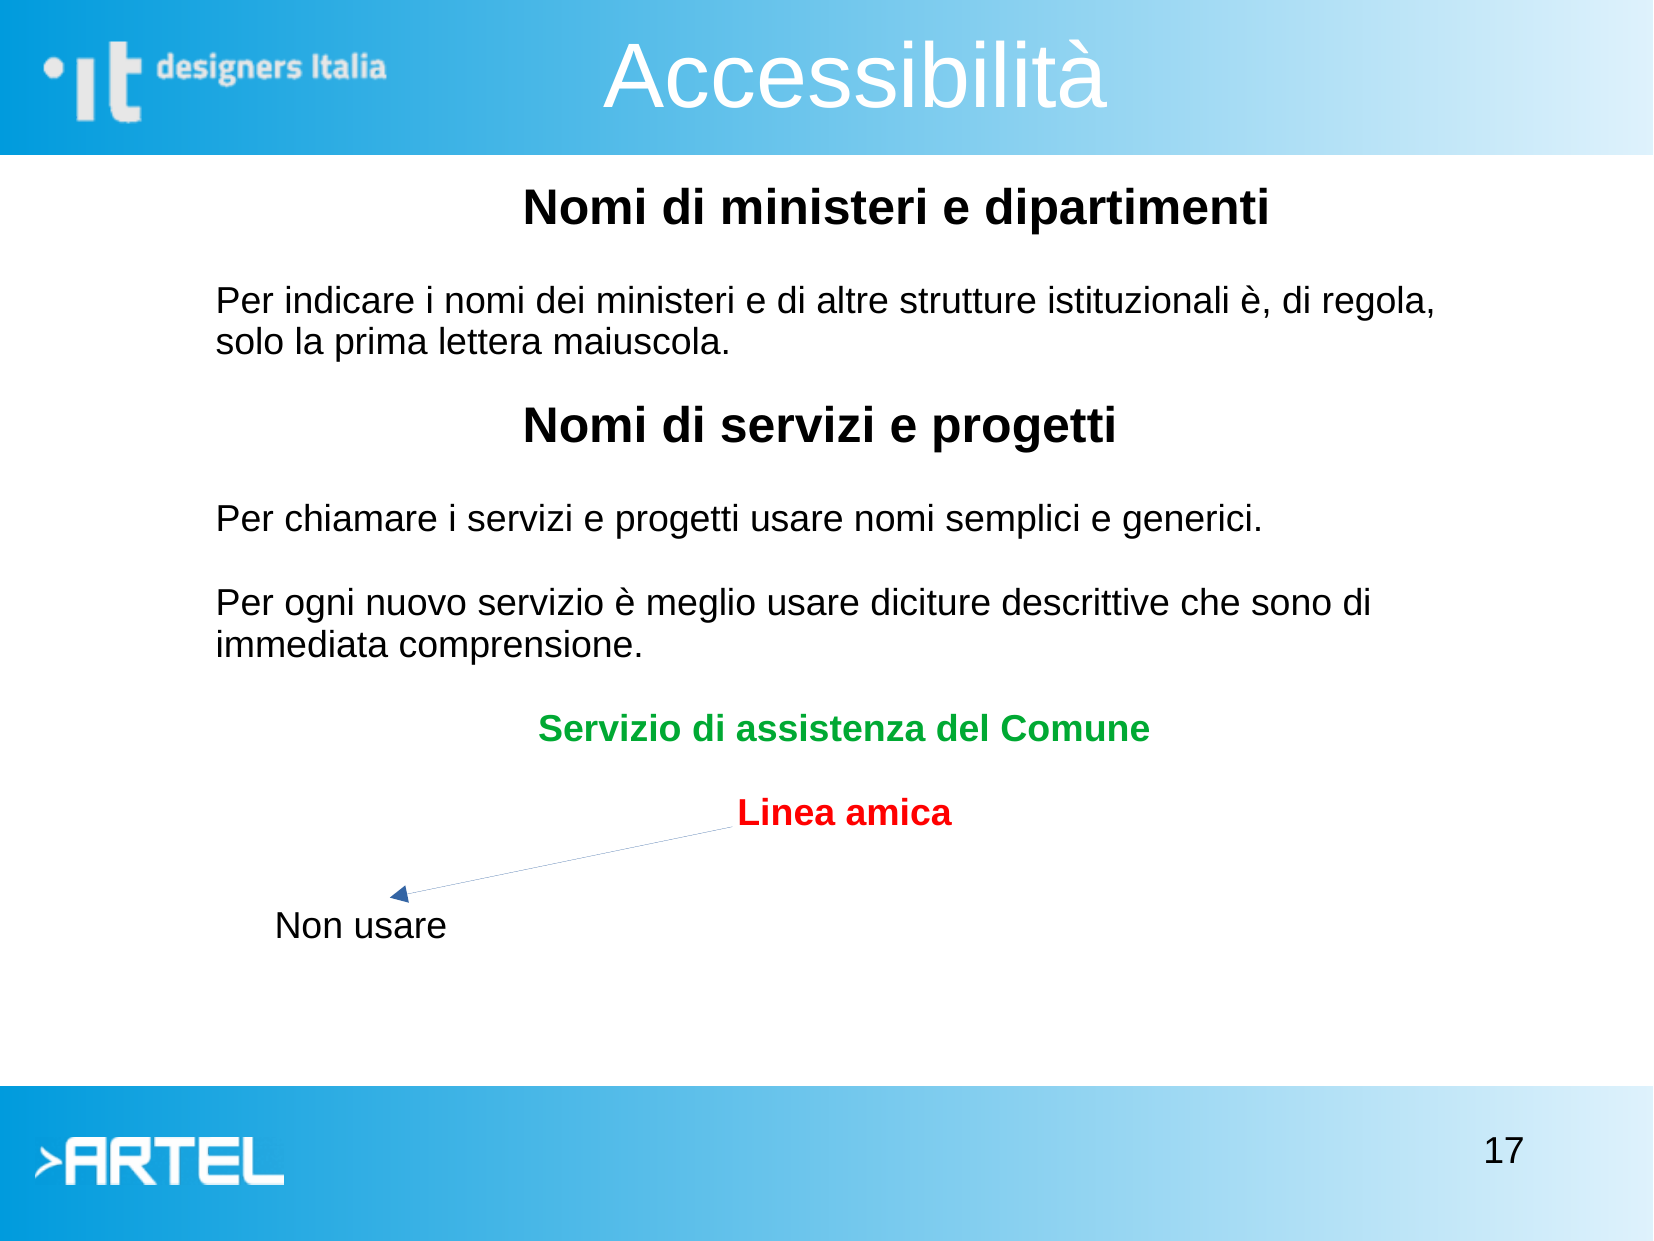

# Accessibilità
Nomi di ministeri e dipartimenti
Per indicare i nomi dei ministeri e di altre strutture istituzionali è, di regola, solo la prima lettera maiuscola.
Nomi di servizi e progetti
Per chiamare i servizi e progetti usare nomi semplici e generici.
Per ogni nuovo servizio è meglio usare diciture descrittive che sono di immediata comprensione.
Servizio di assistenza del Comune
Linea amica
Non usare